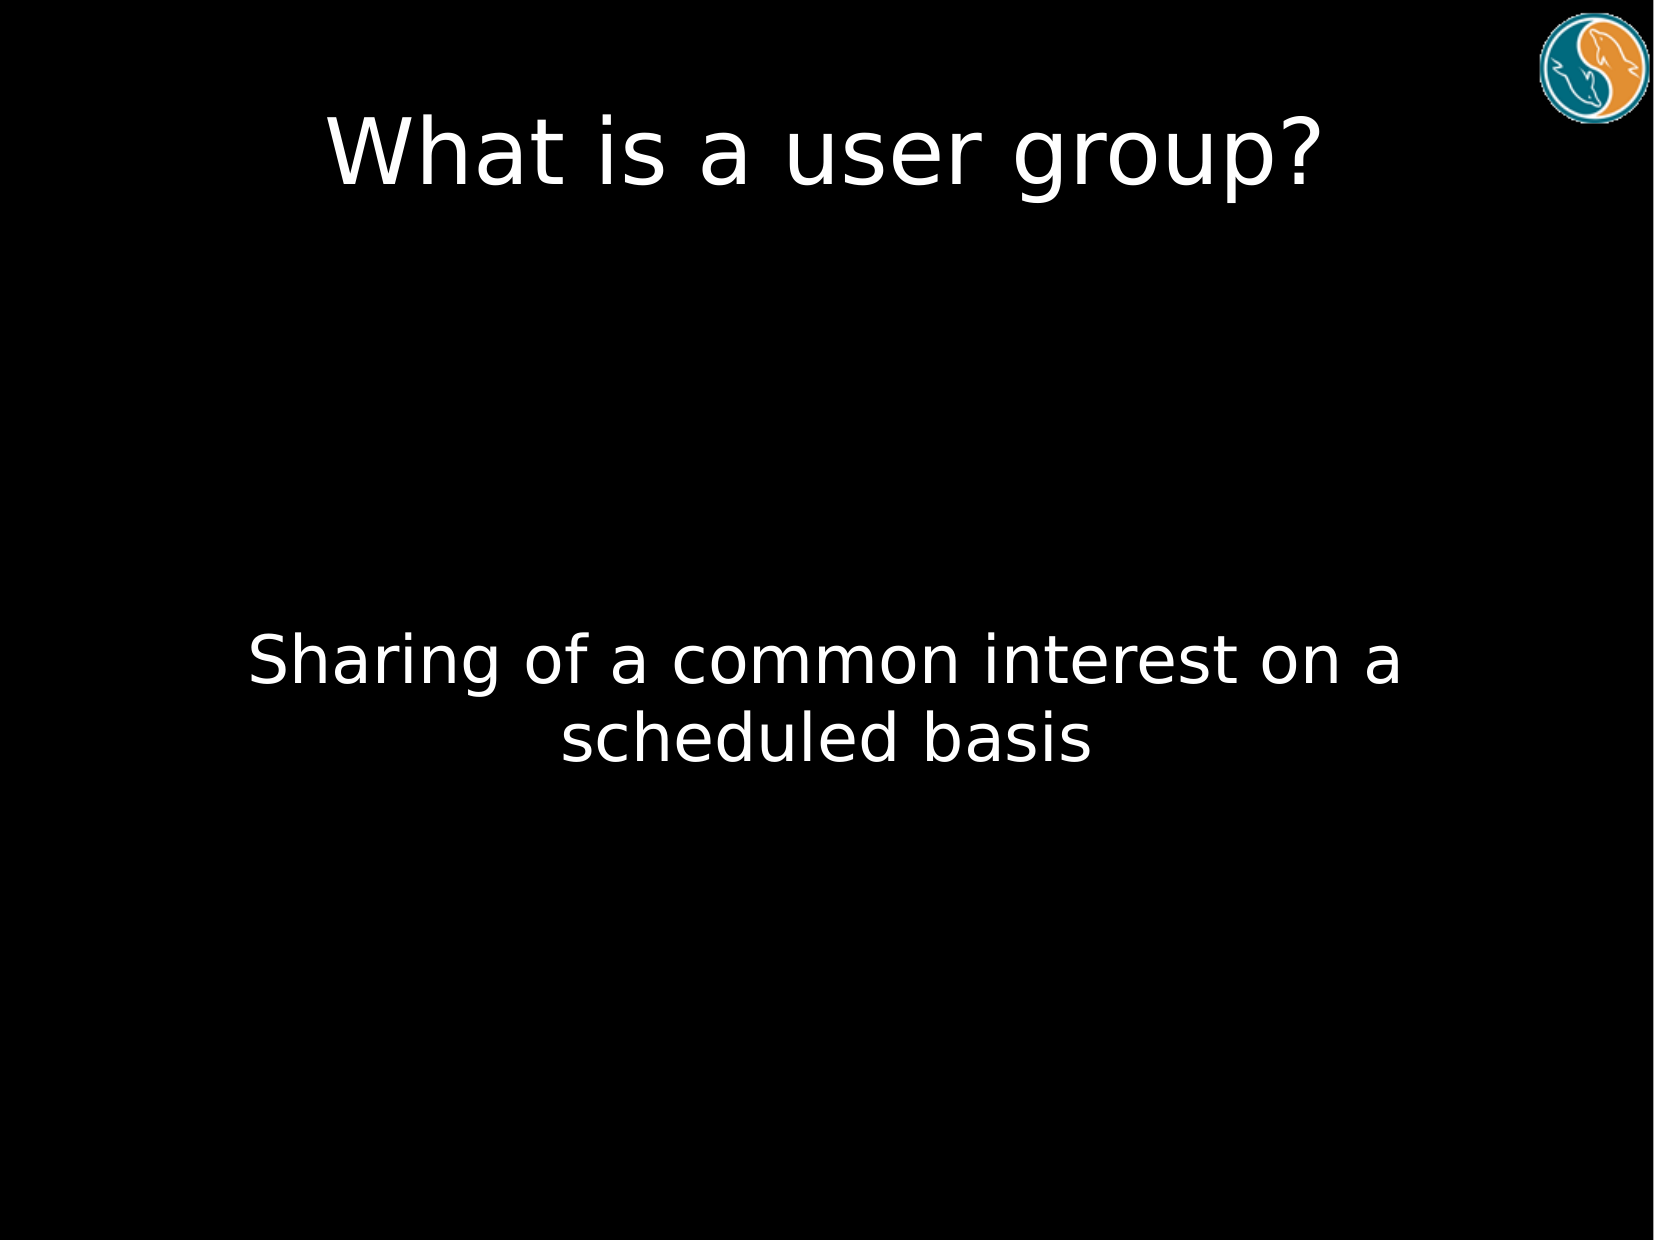

# What is a user group?
Sharing of a common interest on a scheduled basis